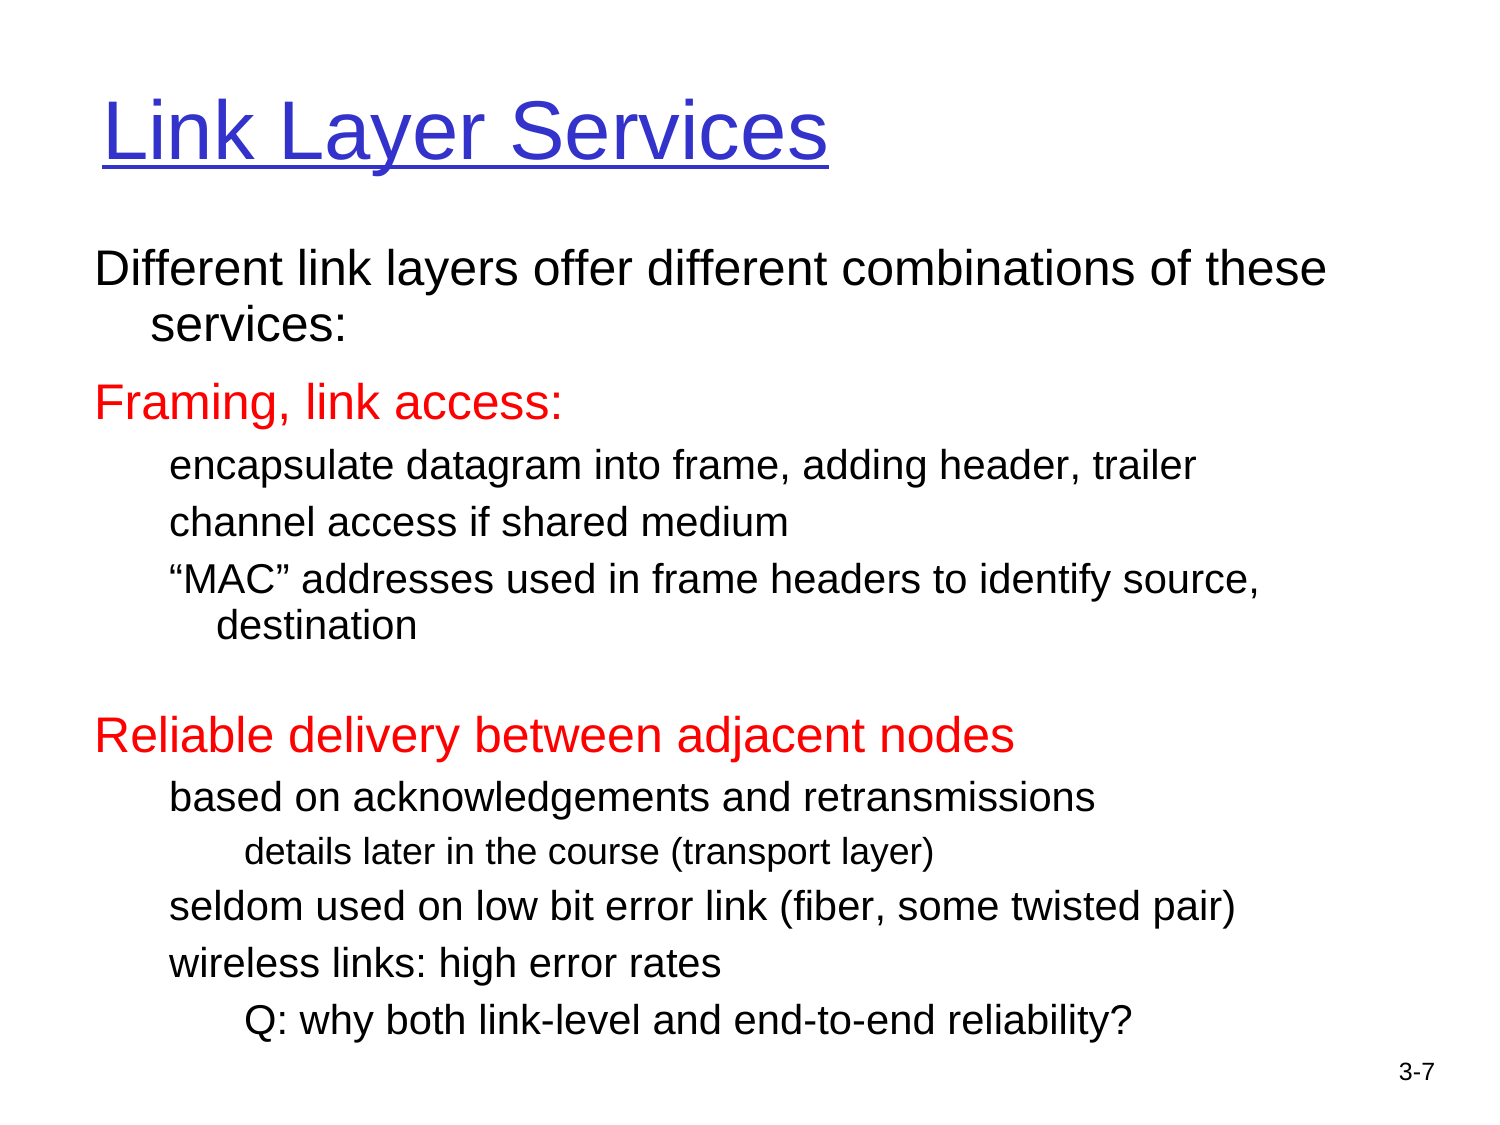

# Link Layer Services
Different link layers offer different combinations of these services:
Framing, link access:
encapsulate datagram into frame, adding header, trailer
channel access if shared medium
“MAC” addresses used in frame headers to identify source, destination
Reliable delivery between adjacent nodes
based on acknowledgements and retransmissions
details later in the course (transport layer)
seldom used on low bit error link (fiber, some twisted pair)
wireless links: high error rates
Q: why both link-level and end-to-end reliability?
7